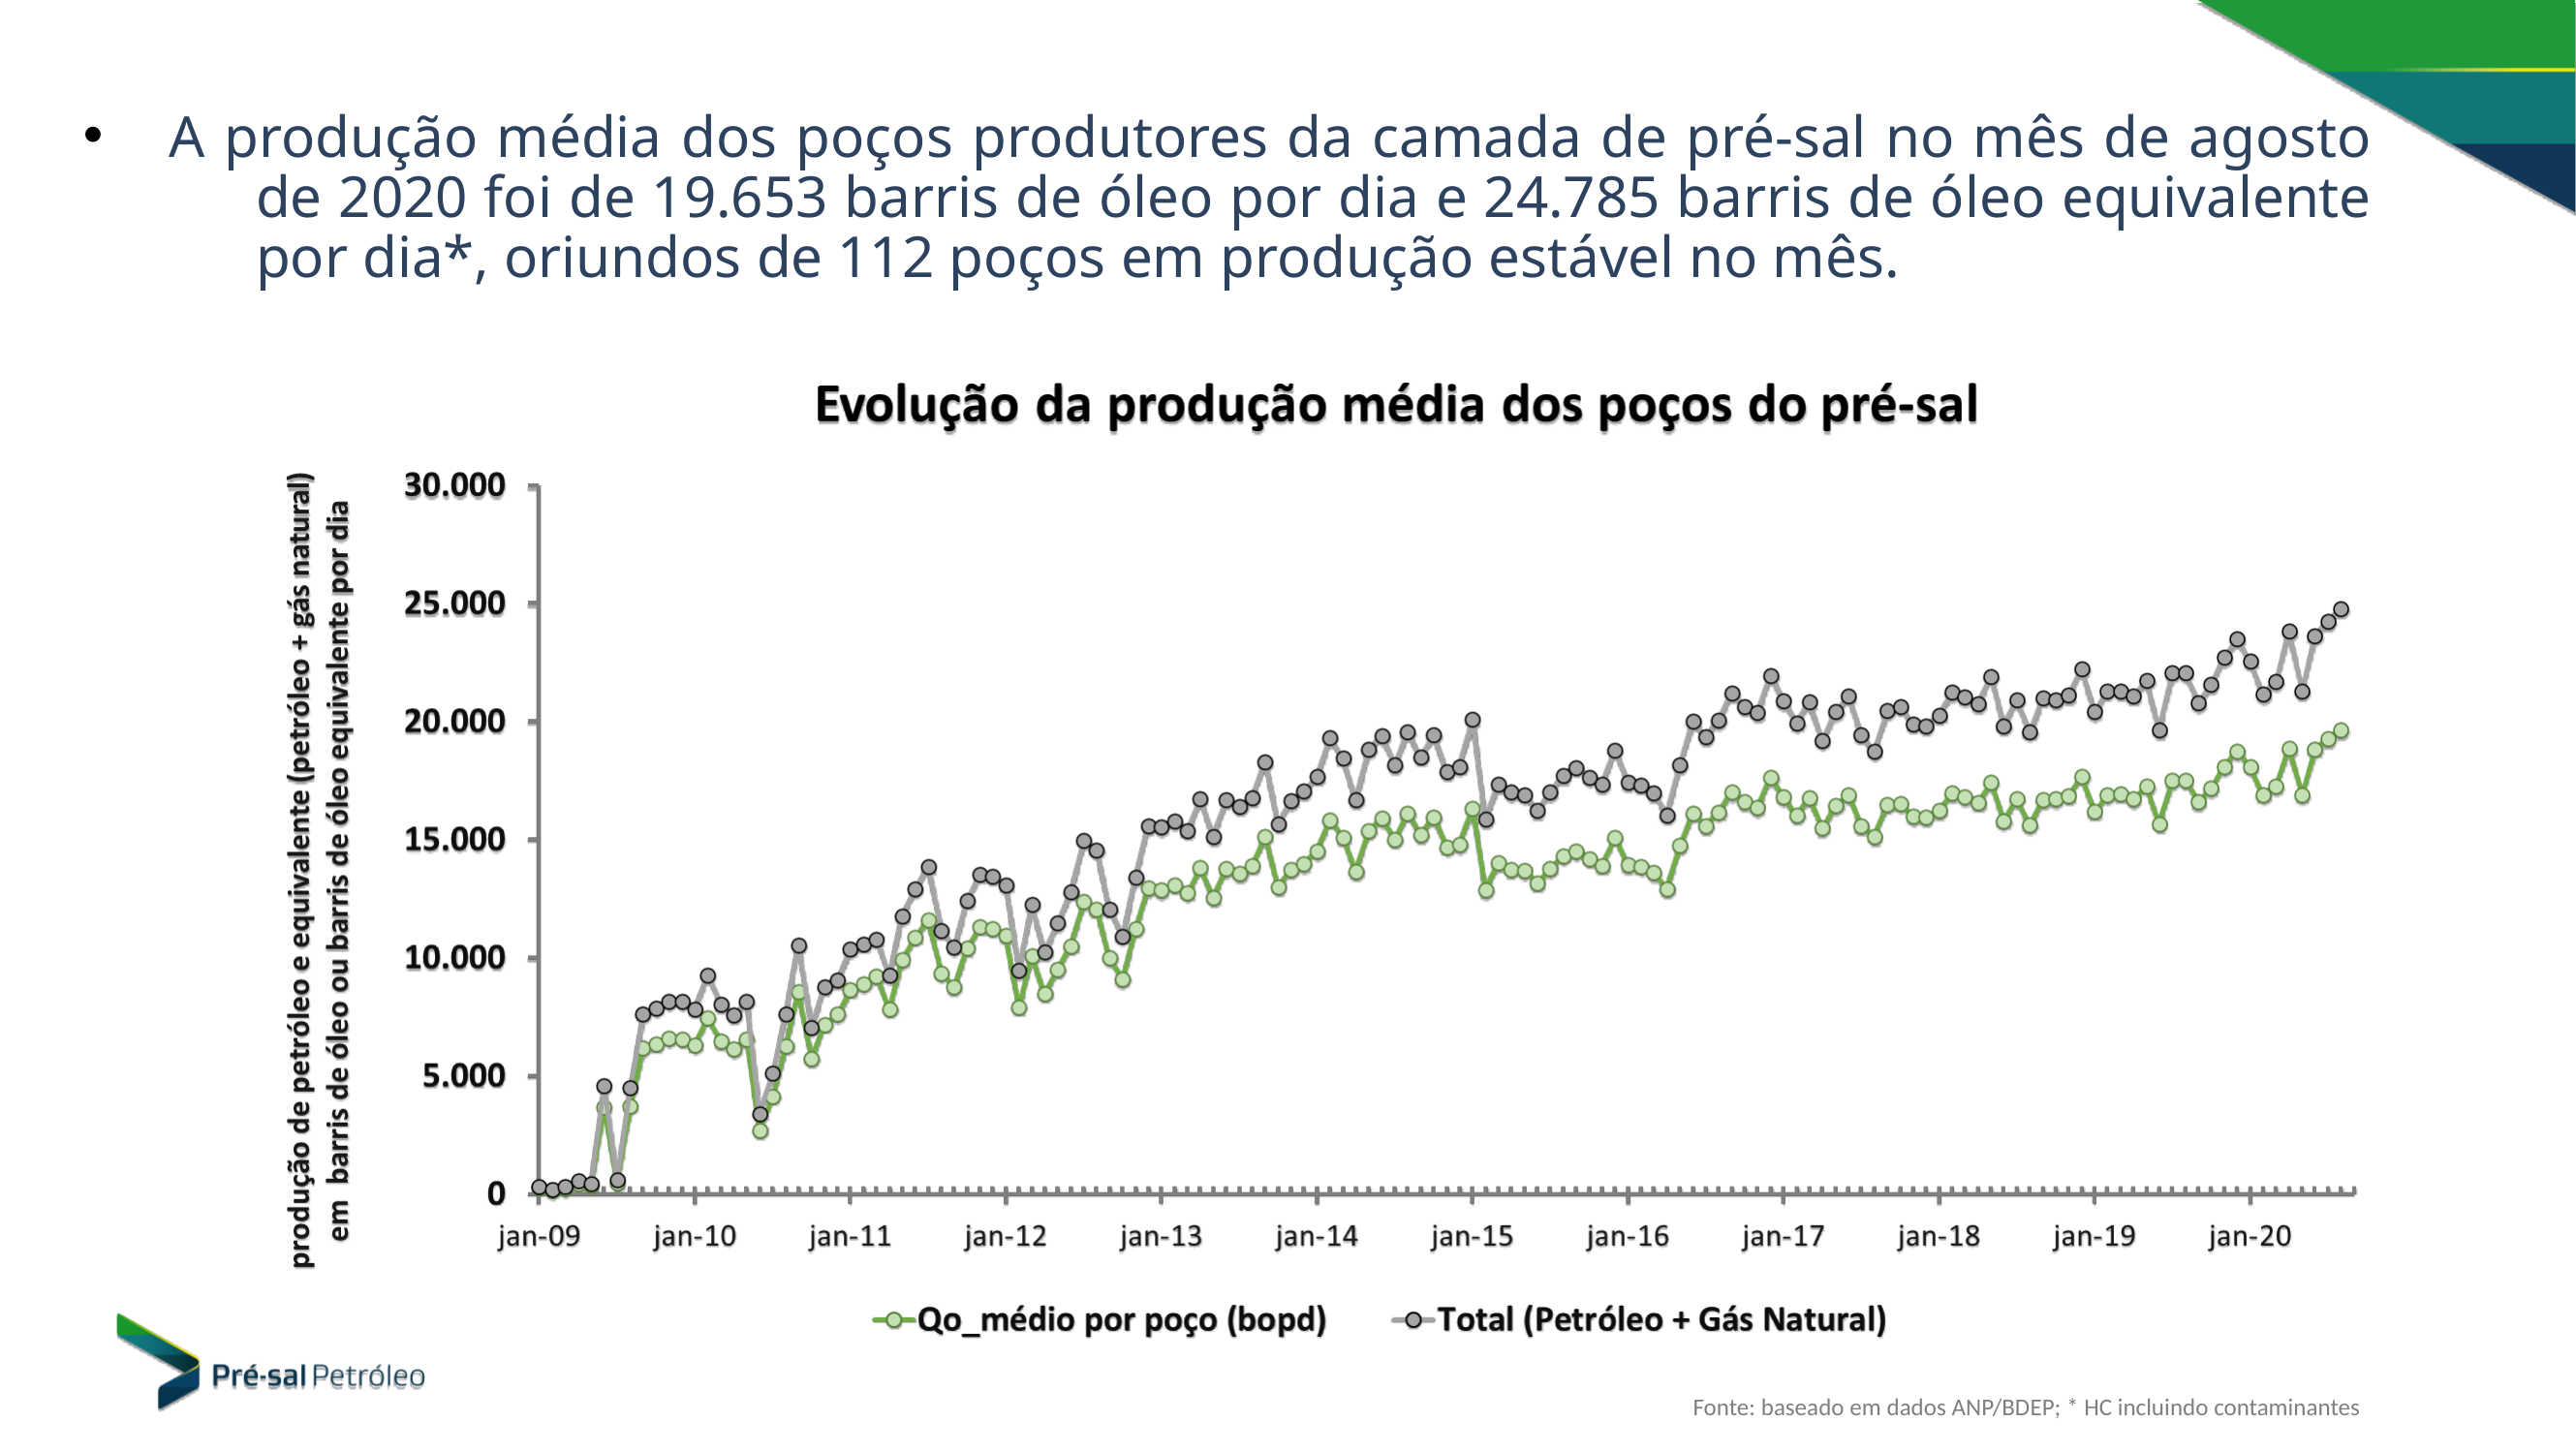

A produção média dos poços produtores da camada de pré-sal no mês de agosto de 2020 foi de 19.653 barris de óleo por dia e 24.785 barris de óleo equivalente por dia*, oriundos de 112 poços em produção estável no mês.
Fonte: baseado em dados ANP/BDEP; * HC incluindo contaminantes